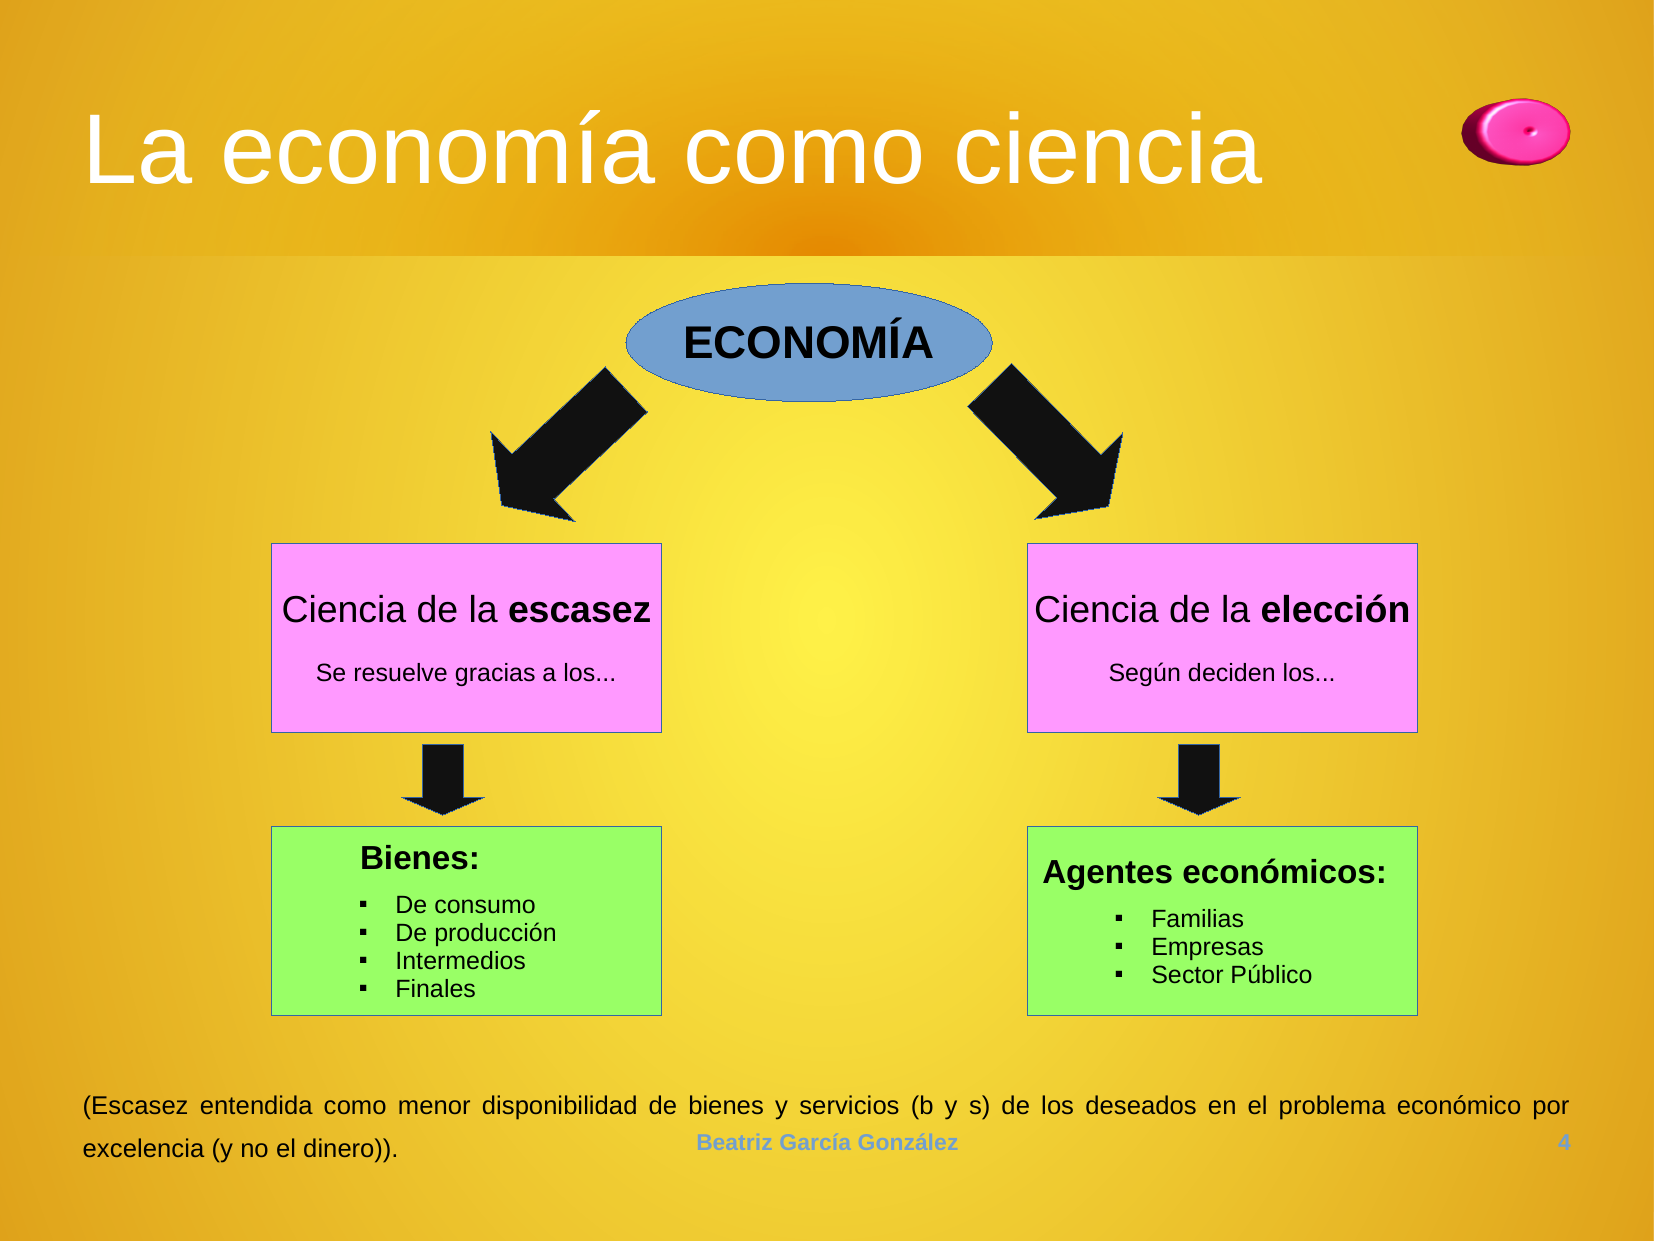

# La economía como ciencia
ECONOMÍA
(Escasez entendida como menor disponibilidad de bienes y servicios (b y s) de los deseados en el problema económico por excelencia (y no el dinero)).
Ciencia de la escasez
Se resuelve gracias a los...
Ciencia de la elección
Según deciden los...
Bienes:
De consumo
De producción
Intermedios
Finales
Agentes económicos:
Familias
Empresas
Sector Público
Beatriz García González
4